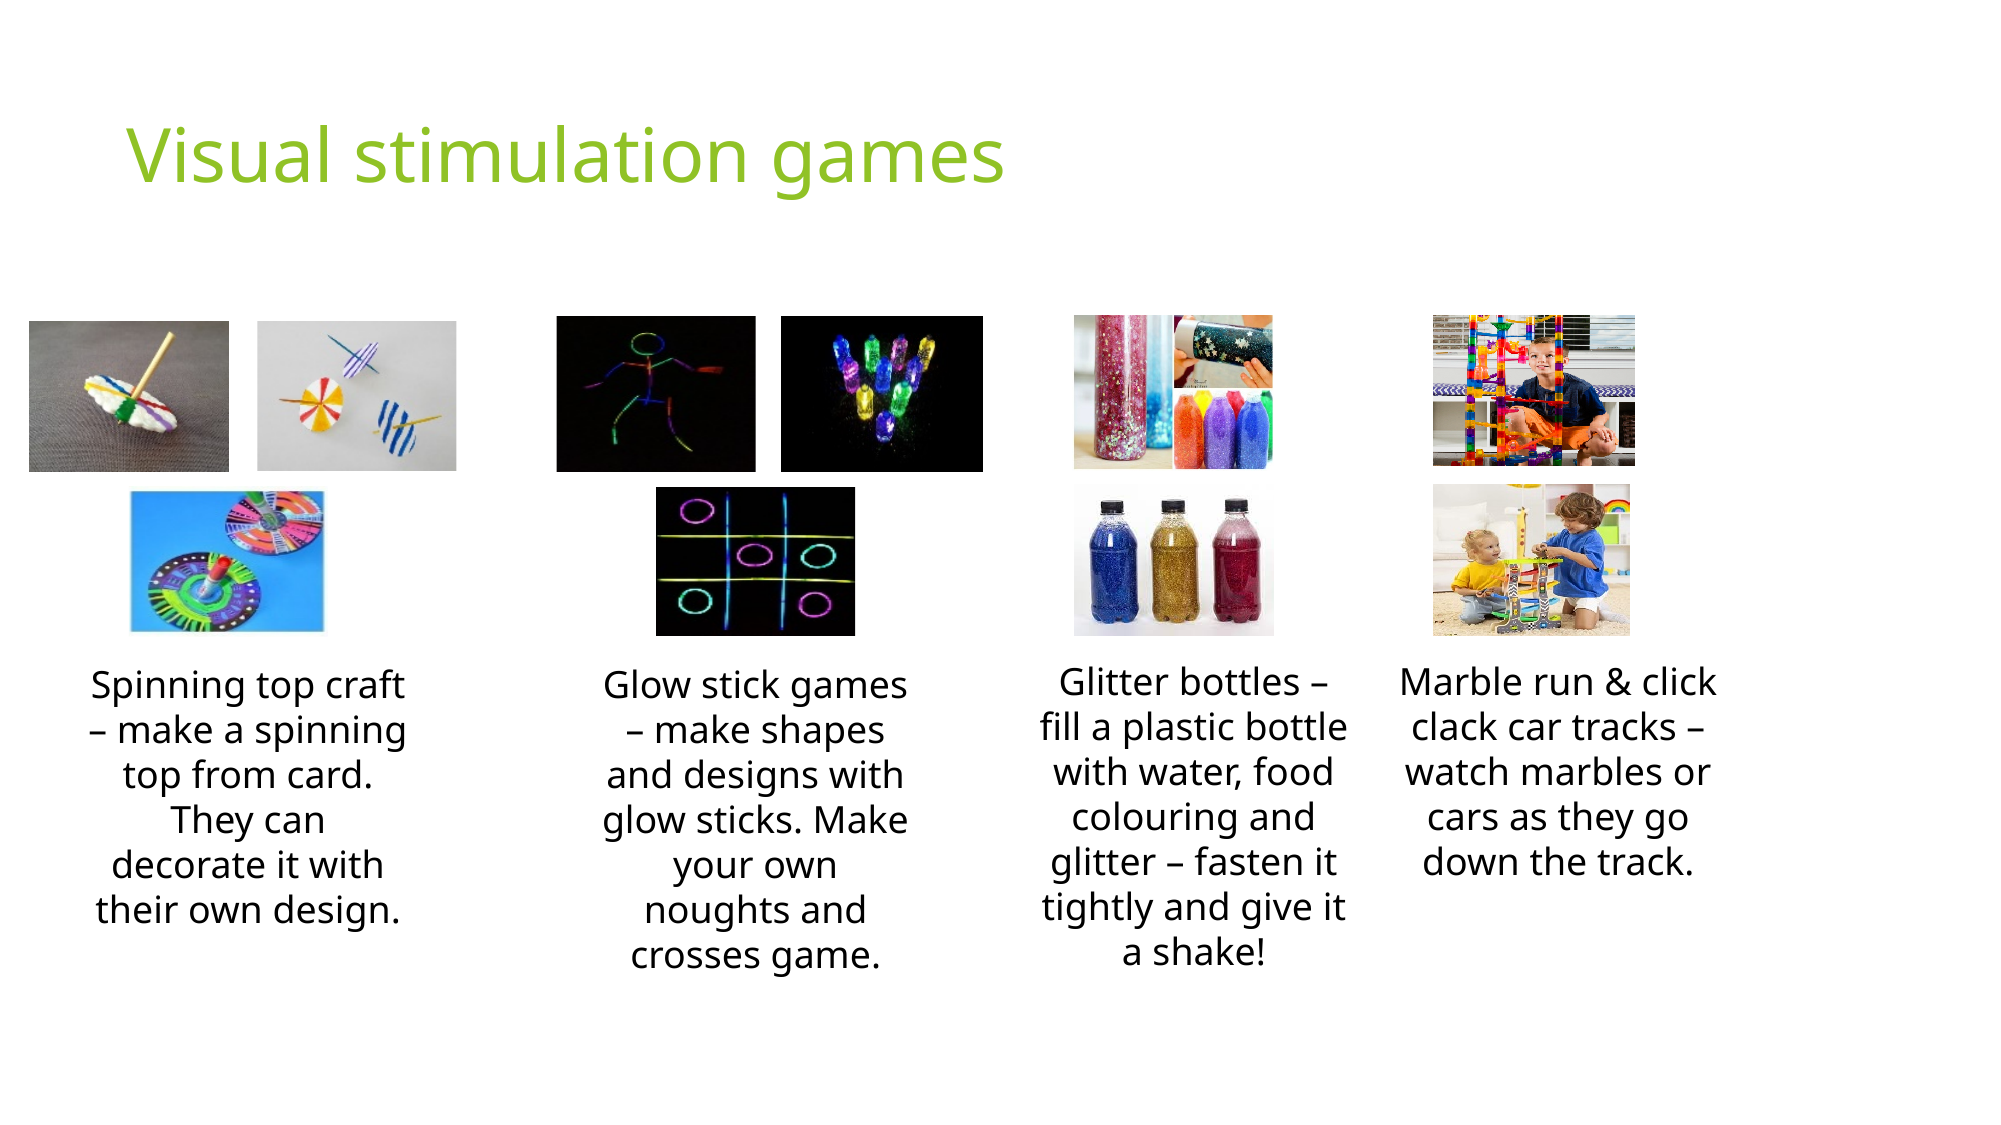

# Visual stimulation games
Glitter bottles – fill a plastic bottle with water, food colouring and glitter – fasten it tightly and give it a shake!
Marble run & click clack car tracks – watch marbles or cars as they go down the track.
Spinning top craft – make a spinning top from card. They can decorate it with their own design.
Glow stick games – make shapes and designs with glow sticks. Make your own noughts and crosses game.